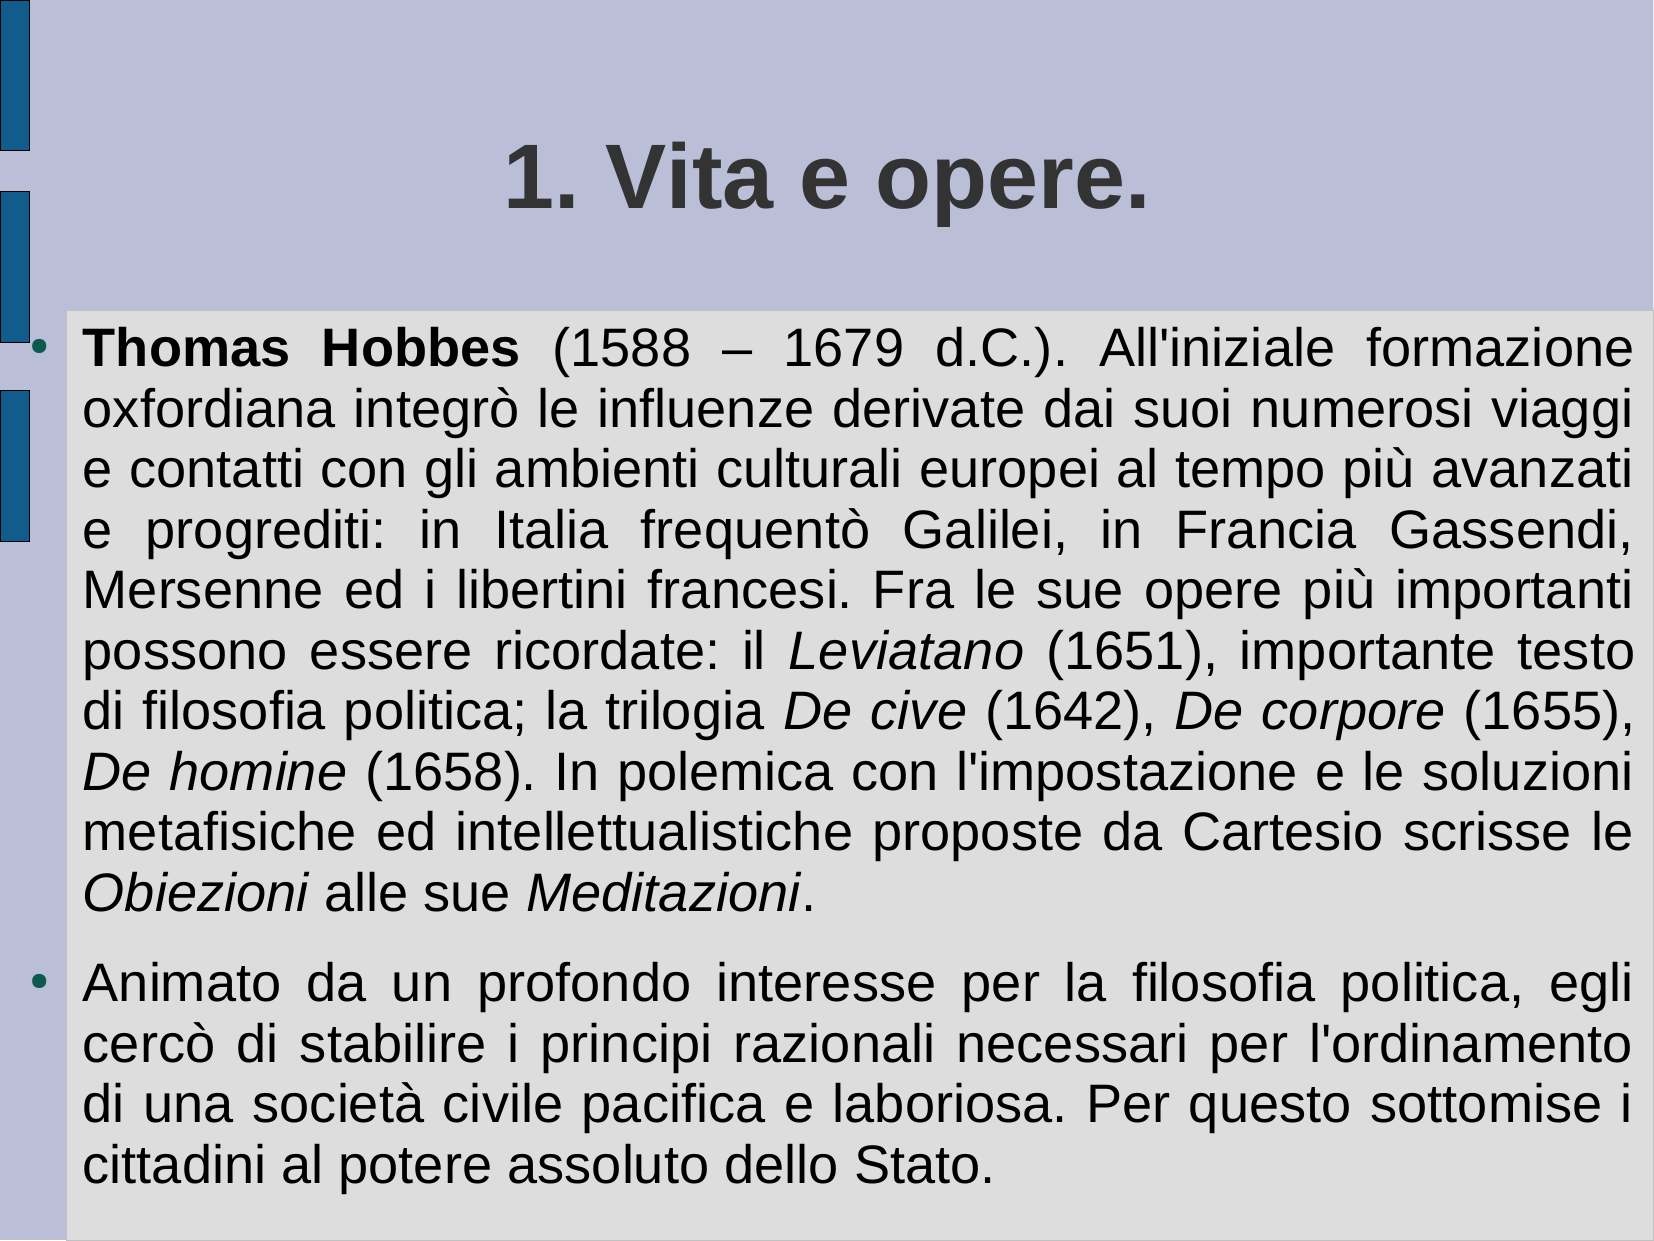

# 1. Vita e opere.
Thomas Hobbes (1588 – 1679 d.C.). All'iniziale formazione oxfordiana integrò le influenze derivate dai suoi numerosi viaggi e contatti con gli ambienti culturali europei al tempo più avanzati e progrediti: in Italia frequentò Galilei, in Francia Gassendi, Mersenne ed i libertini francesi. Fra le sue opere più importanti possono essere ricordate: il Leviatano (1651), importante testo di filosofia politica; la trilogia De cive (1642), De corpore (1655), De homine (1658). In polemica con l'impostazione e le soluzioni metafisiche ed intellettualistiche proposte da Cartesio scrisse le Obiezioni alle sue Meditazioni.
Animato da un profondo interesse per la filosofia politica, egli cercò di stabilire i principi razionali necessari per l'ordinamento di una società civile pacifica e laboriosa. Per questo sottomise i cittadini al potere assoluto dello Stato.